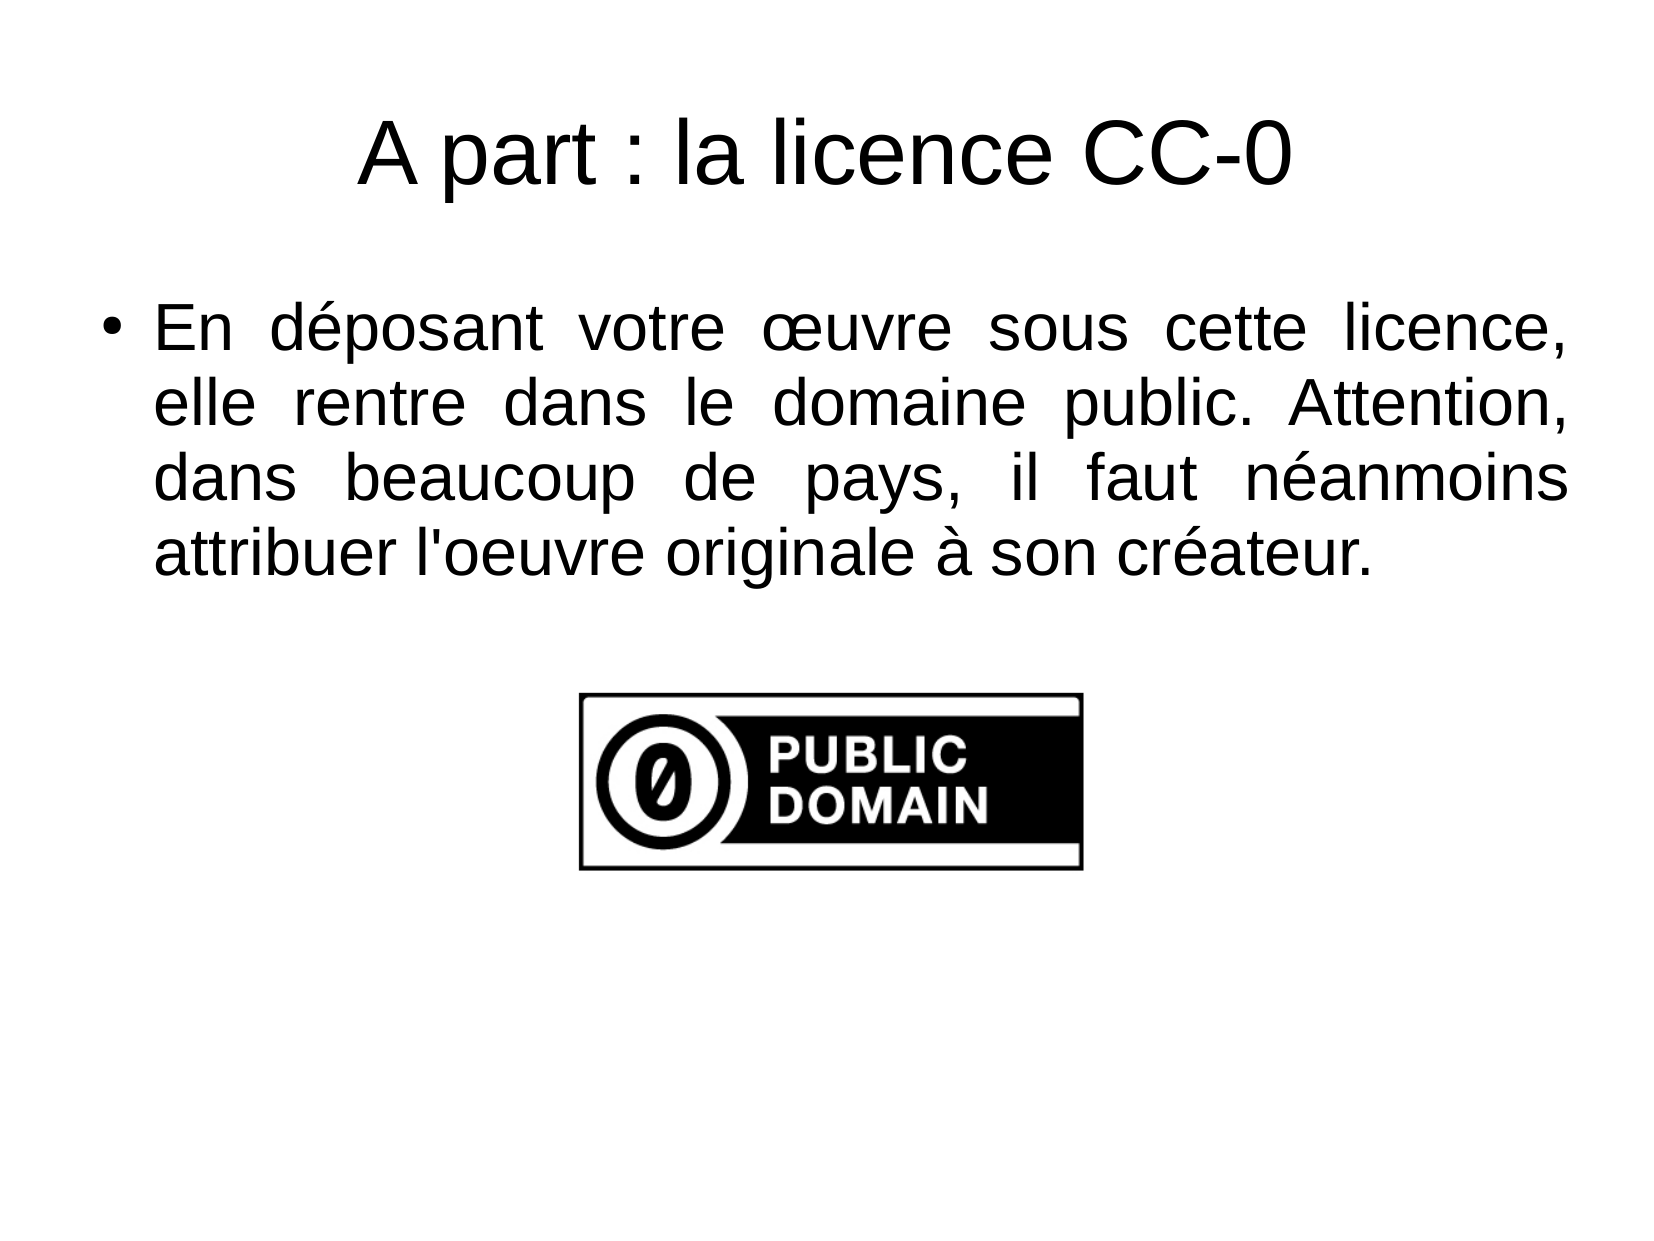

# A part : la licence CC-0
En déposant votre œuvre sous cette licence, elle rentre dans le domaine public. Attention, dans beaucoup de pays, il faut néanmoins attribuer l'oeuvre originale à son créateur.